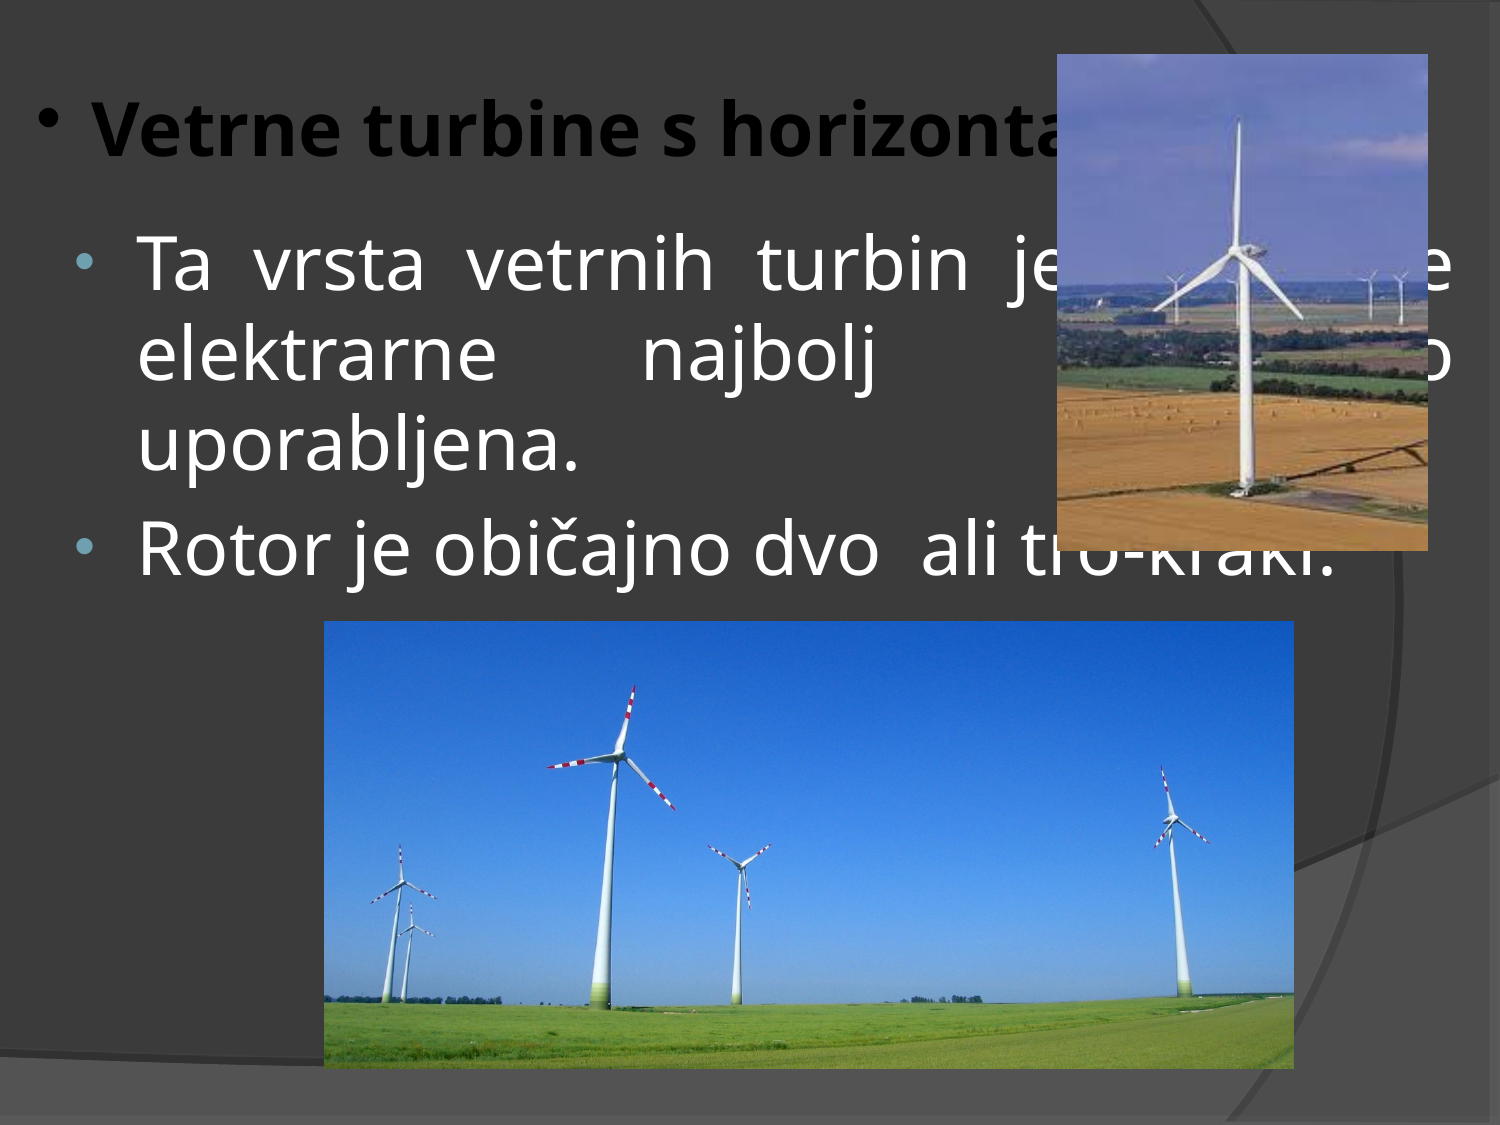

# Vetrne turbine s horizontalno osjo:
Ta vrsta vetrnih turbin je za vetrne elektrarne najbolj pogosto uporabljena.
Rotor je običajno dvo ali tro-kraki.